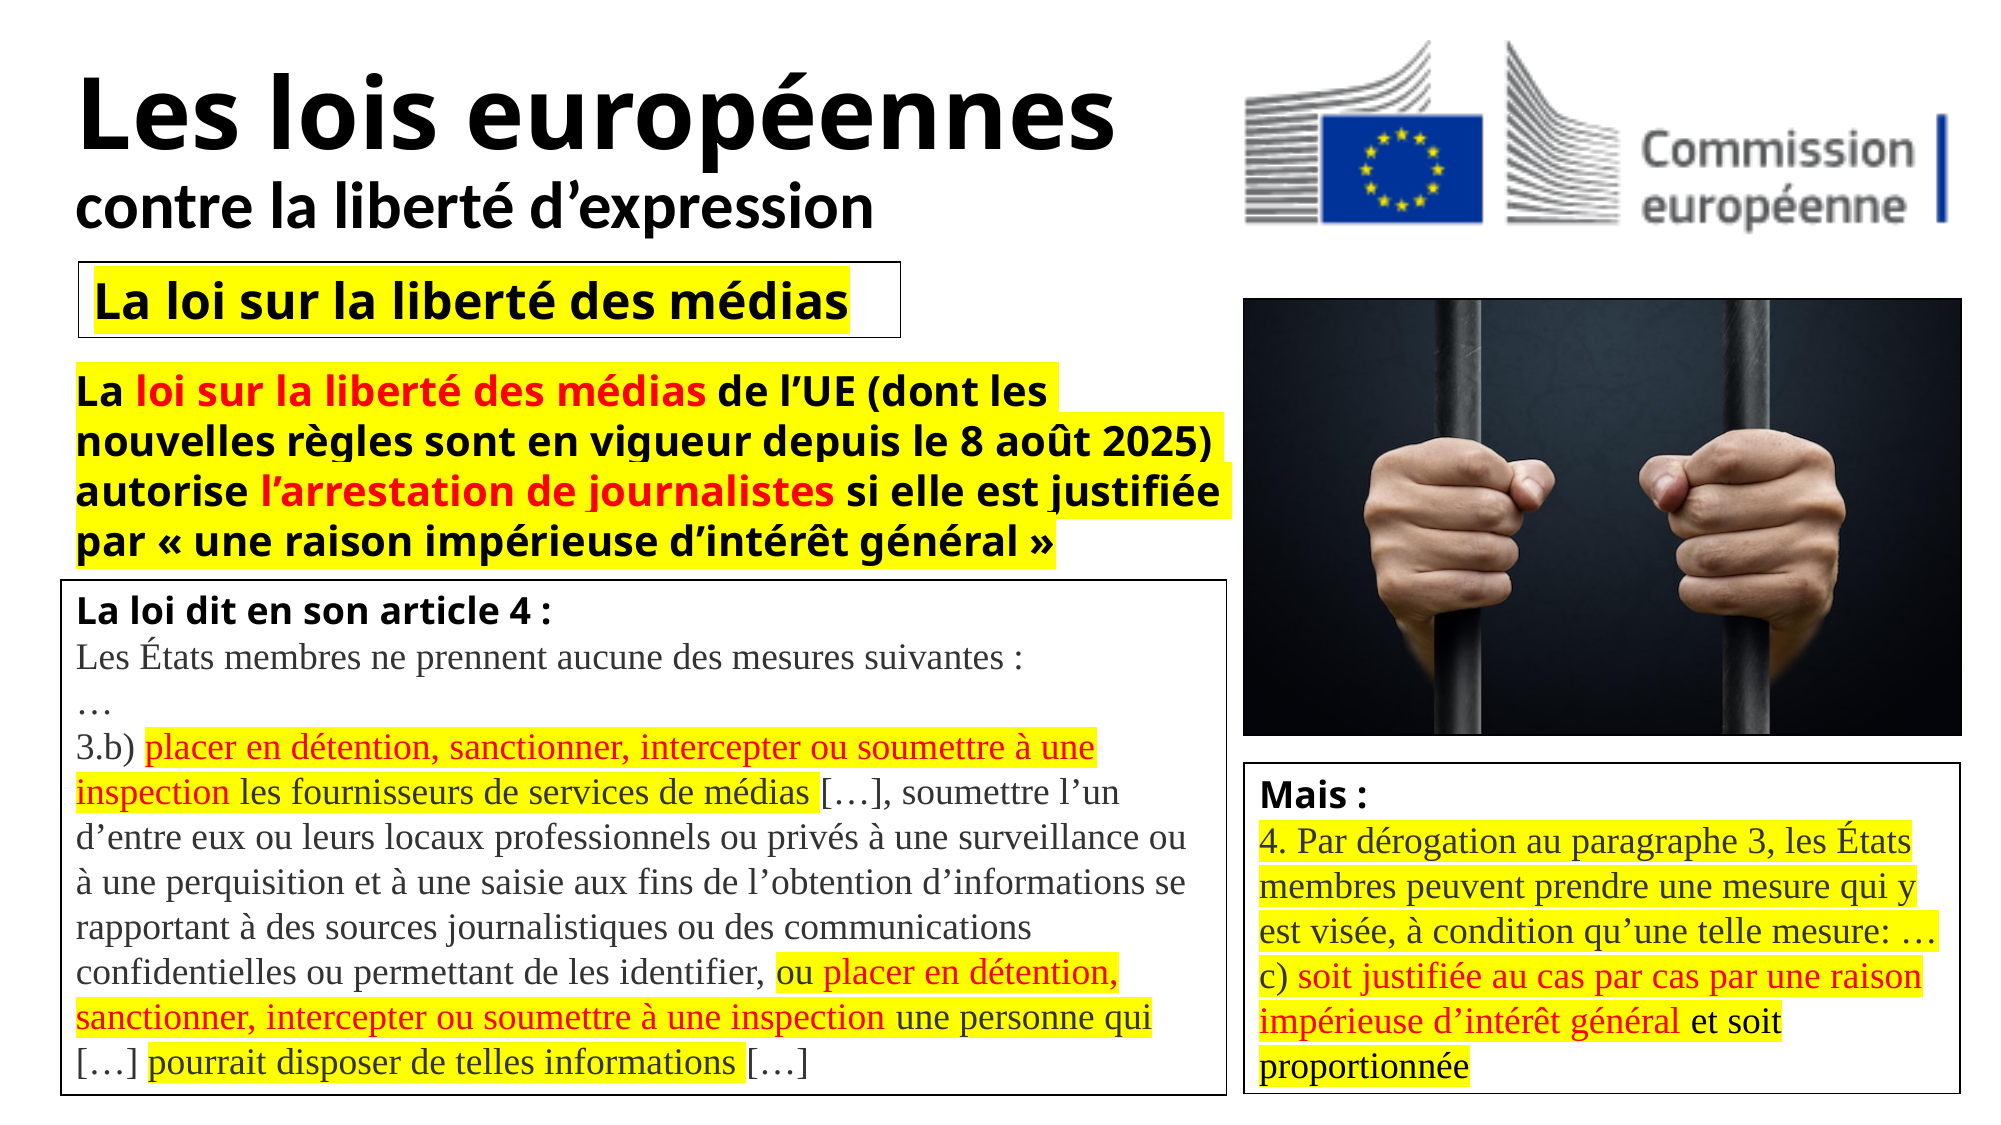

# Les lois européennes contre la liberté d’expression
La loi sur la liberté des médias
La loi sur la liberté des médias de l’UE (dont les
nouvelles règles sont en vigueur depuis le 8 août 2025)
autorise l’arrestation de journalistes si elle est justifiée
par « une raison impérieuse d’intérêt général »
La loi dit en son article 4 :
Les États membres ne prennent aucune des mesures suivantes :
…
3.b) placer en détention, sanctionner, intercepter ou soumettre à une inspection les fournisseurs de services de médias […], soumettre l’un d’entre eux ou leurs locaux professionnels ou privés à une surveillance ou à une perquisition et à une saisie aux fins de l’obtention d’informations se rapportant à des sources journalistiques ou des communications confidentielles ou permettant de les identifier, ou placer en détention, sanctionner, intercepter ou soumettre à une inspection une personne qui […] pourrait disposer de telles informations […]
Mais :
4. Par dérogation au paragraphe 3, les États membres peuvent prendre une mesure qui y est visée, à condition qu’une telle mesure: …
c) soit justifiée au cas par cas par une raison impérieuse d’intérêt général et soit proportionnée